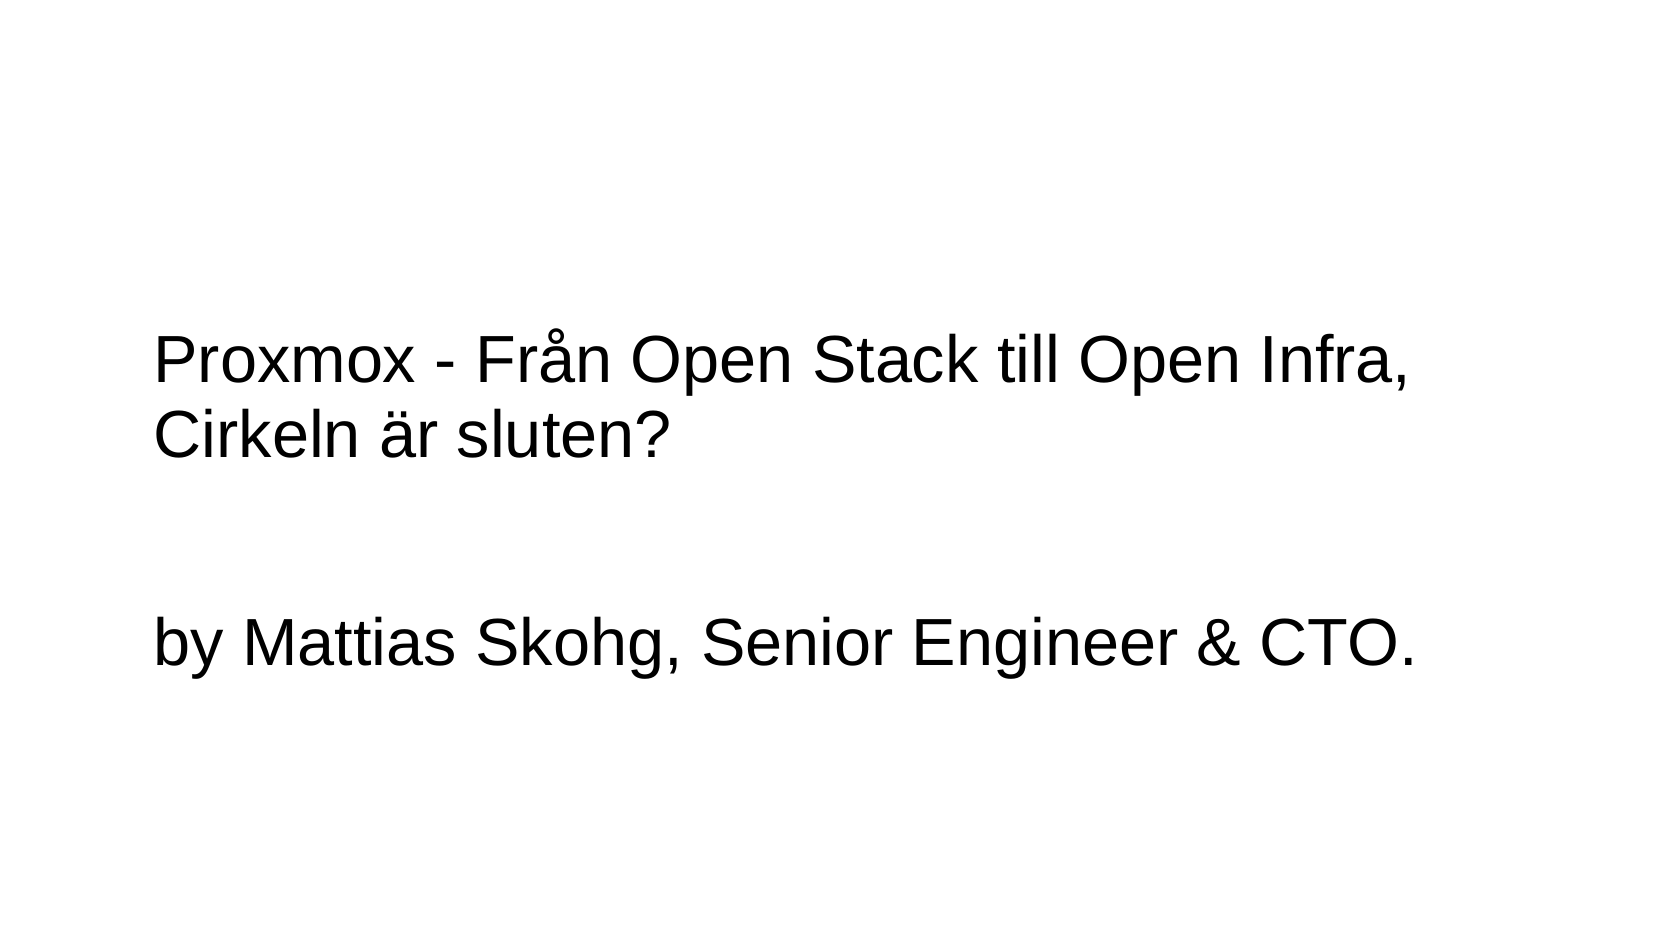

#
Proxmox - Från Open Stack till Open Infra, Cirkeln är sluten?
by Mattias Skohg, Senior Engineer & CTO.